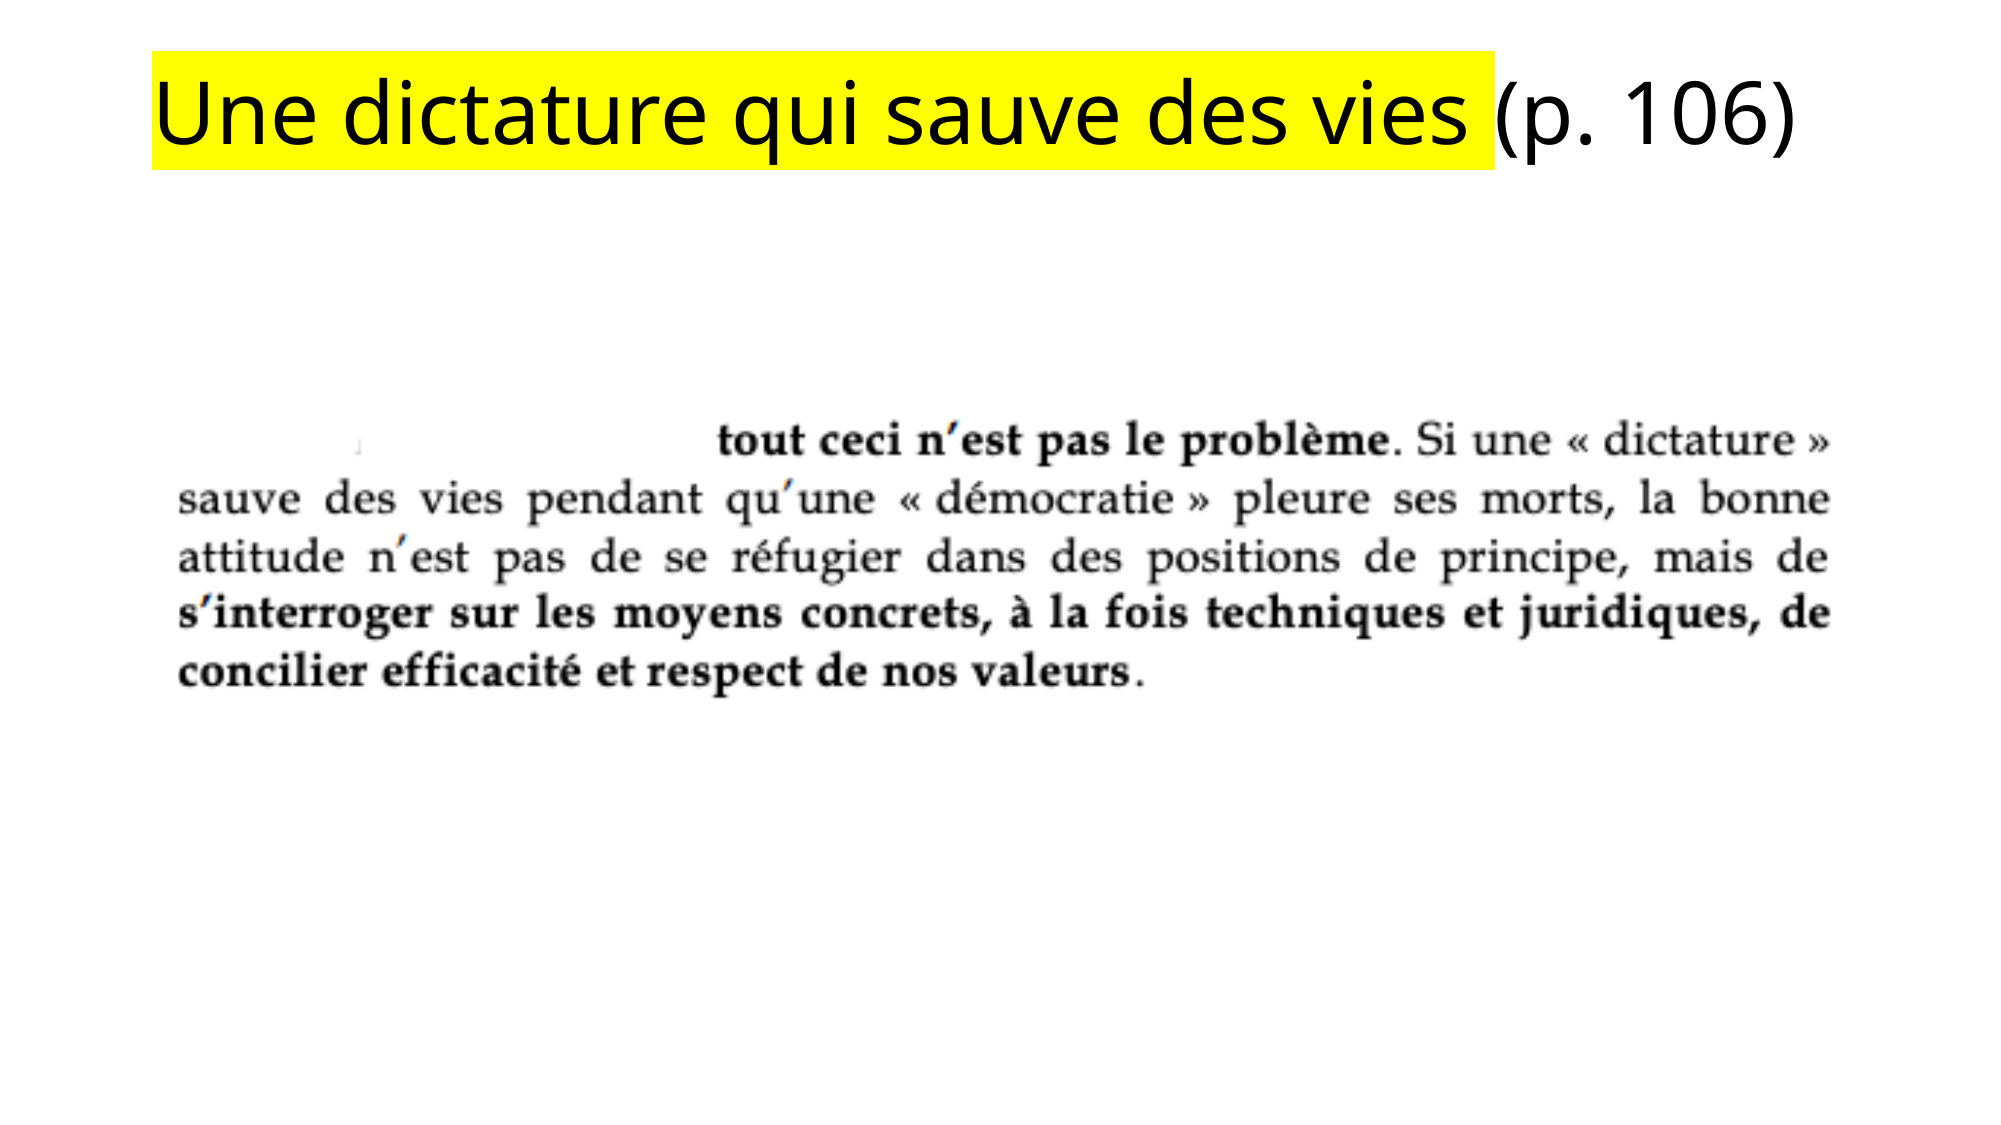

# Une dictature qui sauve des vies (p. 106)